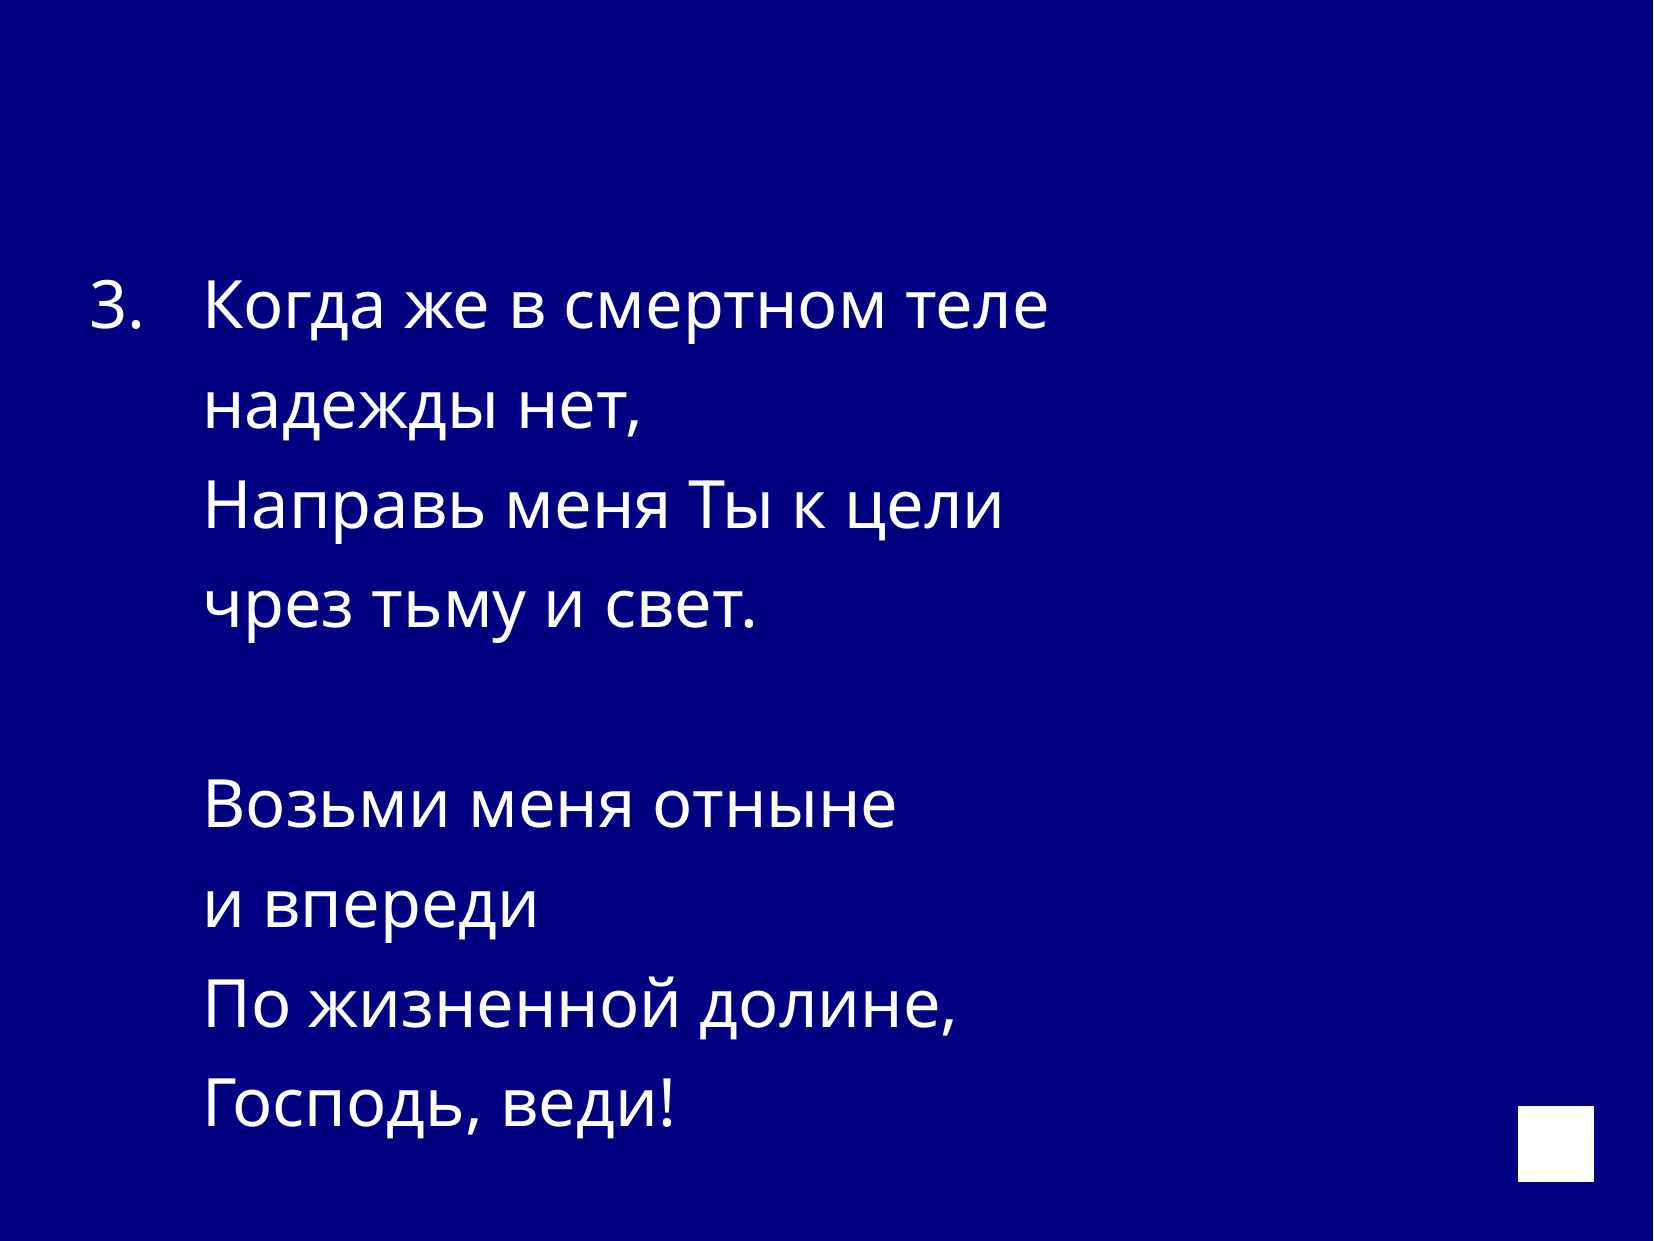

3.	Когда же в смертном теле
	надежды нет,
	Направь меня Ты к цели
	чрез тьму и свет.
	Возьми меня отныне
	и впереди
	По жизненной долине,
	Господь, веди!